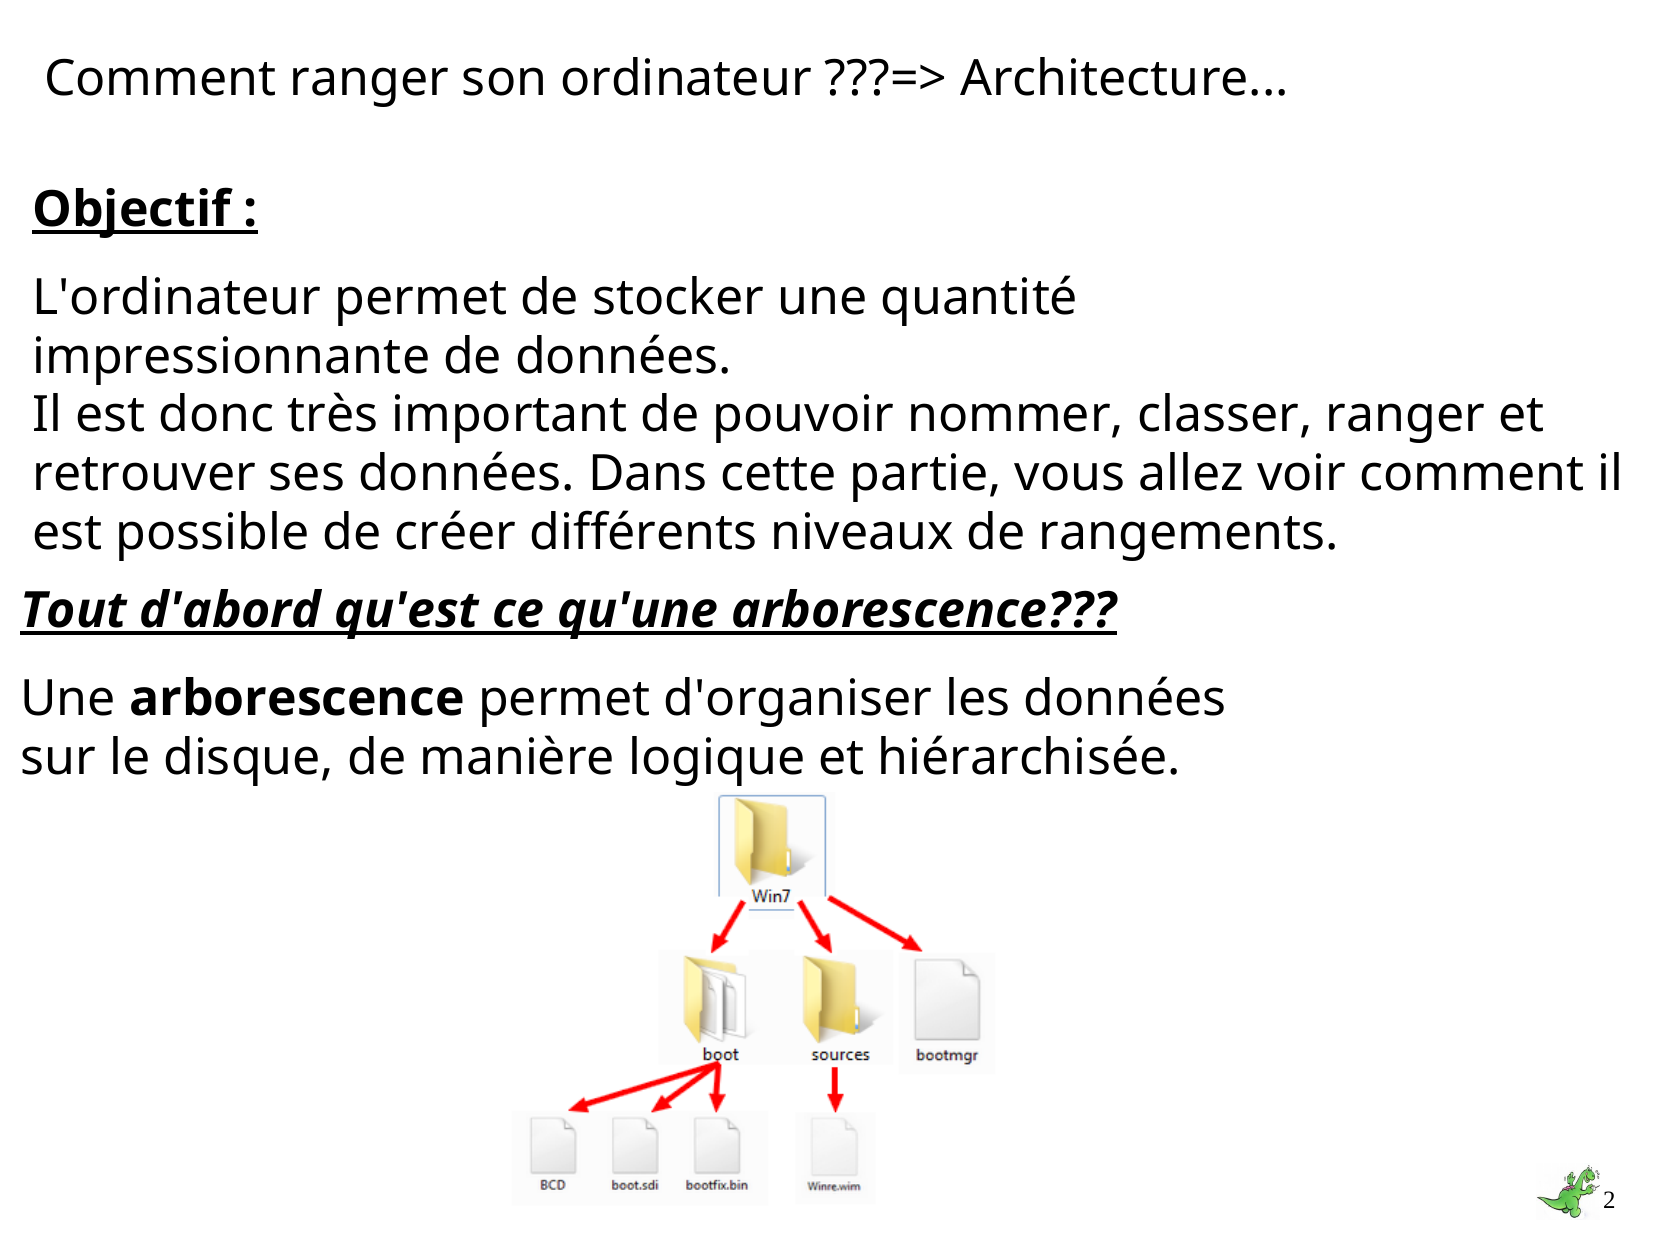

Comment ranger son ordinateur ???=> Architecture...
Objectif :
L'ordinateur permet de stocker une quantité
impressionnante de données.
Il est donc très important de pouvoir nommer, classer, ranger et
retrouver ses données. Dans cette partie, vous allez voir comment il
est possible de créer différents niveaux de rangements.
Tout d'abord qu'est ce qu'une arborescence???
Une arborescence permet d'organiser les données
sur le disque, de manière logique et hiérarchisée.
2